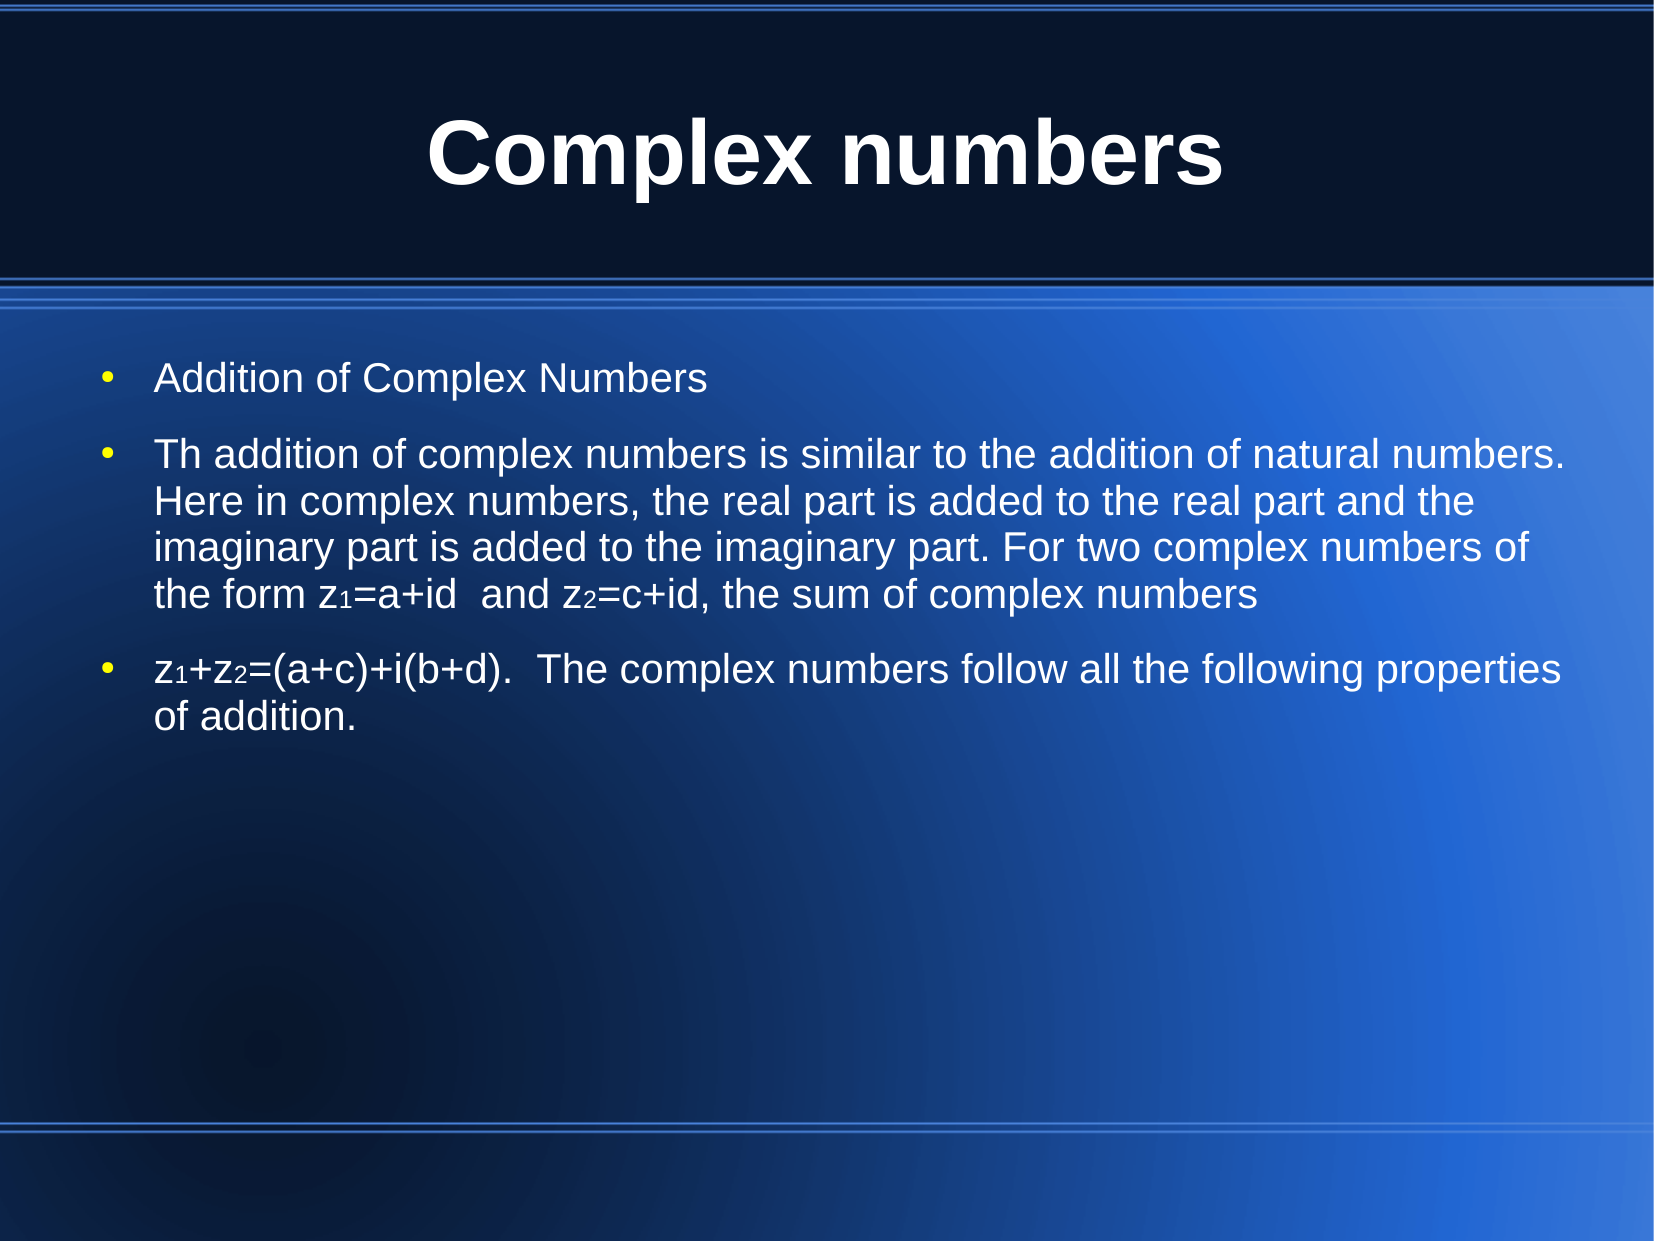

# Complex numbers
Addition of Complex Numbers
Th addition of complex numbers is similar to the addition of natural numbers. Here in complex numbers, the real part is added to the real part and the imaginary part is added to the imaginary part. For two complex numbers of the form z1=a+id and z2=c+id, the sum of complex numbers
z1+z2=(a+c)+i(b+d). The complex numbers follow all the following properties of addition.